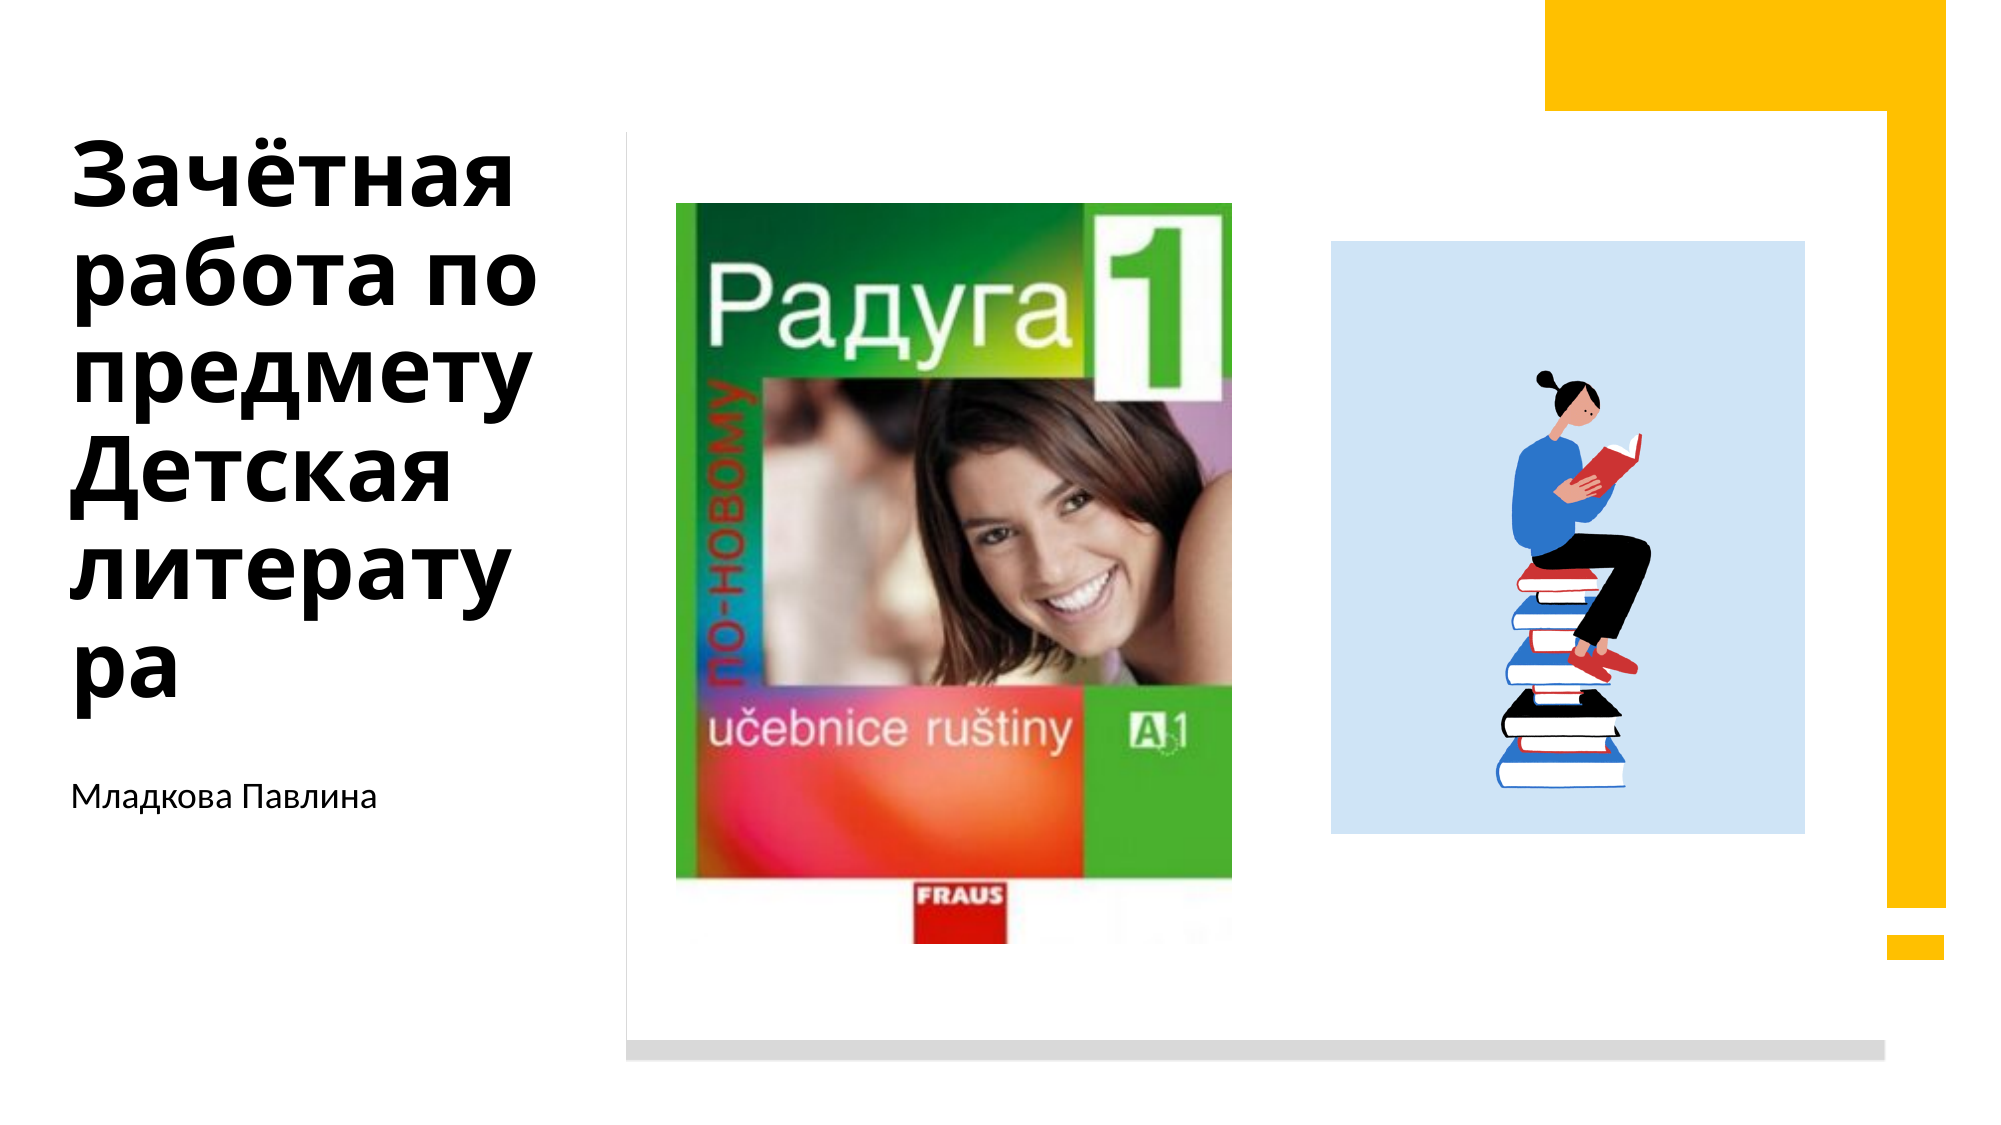

# Зачётная работа по предмету Детская литература
Младкова Павлина